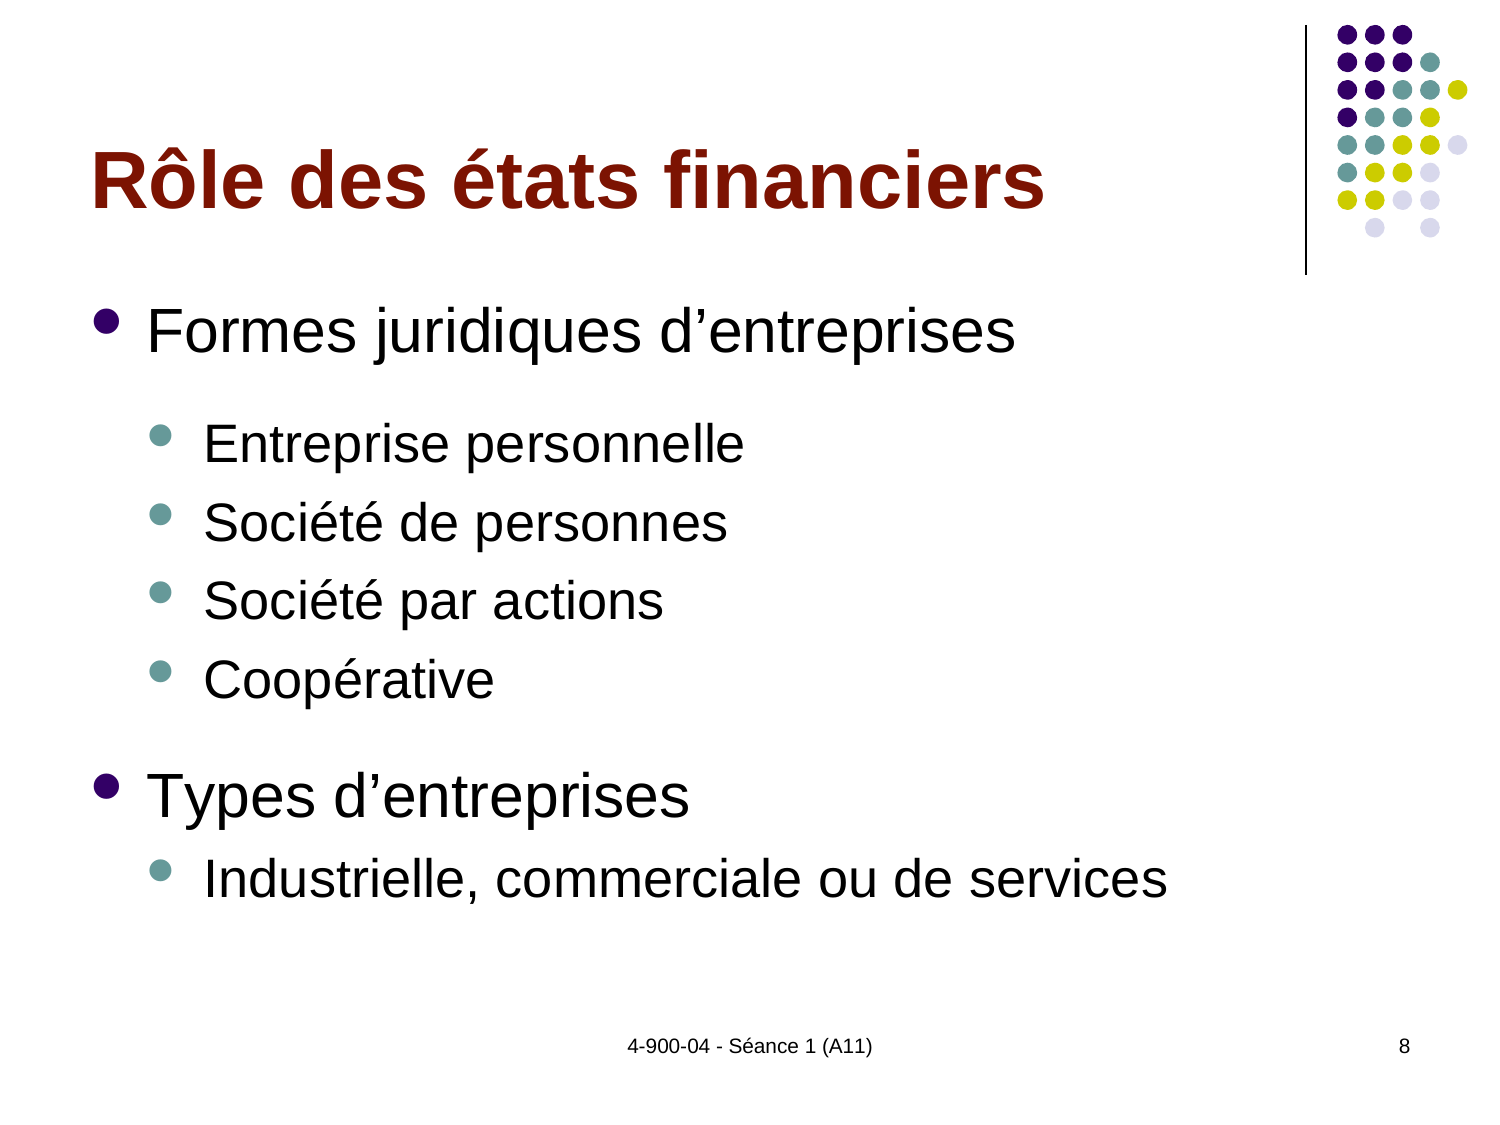

# Rôle des états financiers
Formes juridiques d’entreprises
Entreprise personnelle
Société de personnes
Société par actions
Coopérative
Types d’entreprises
Industrielle, commerciale ou de services
4-900-04 - Séance 1 (A11)